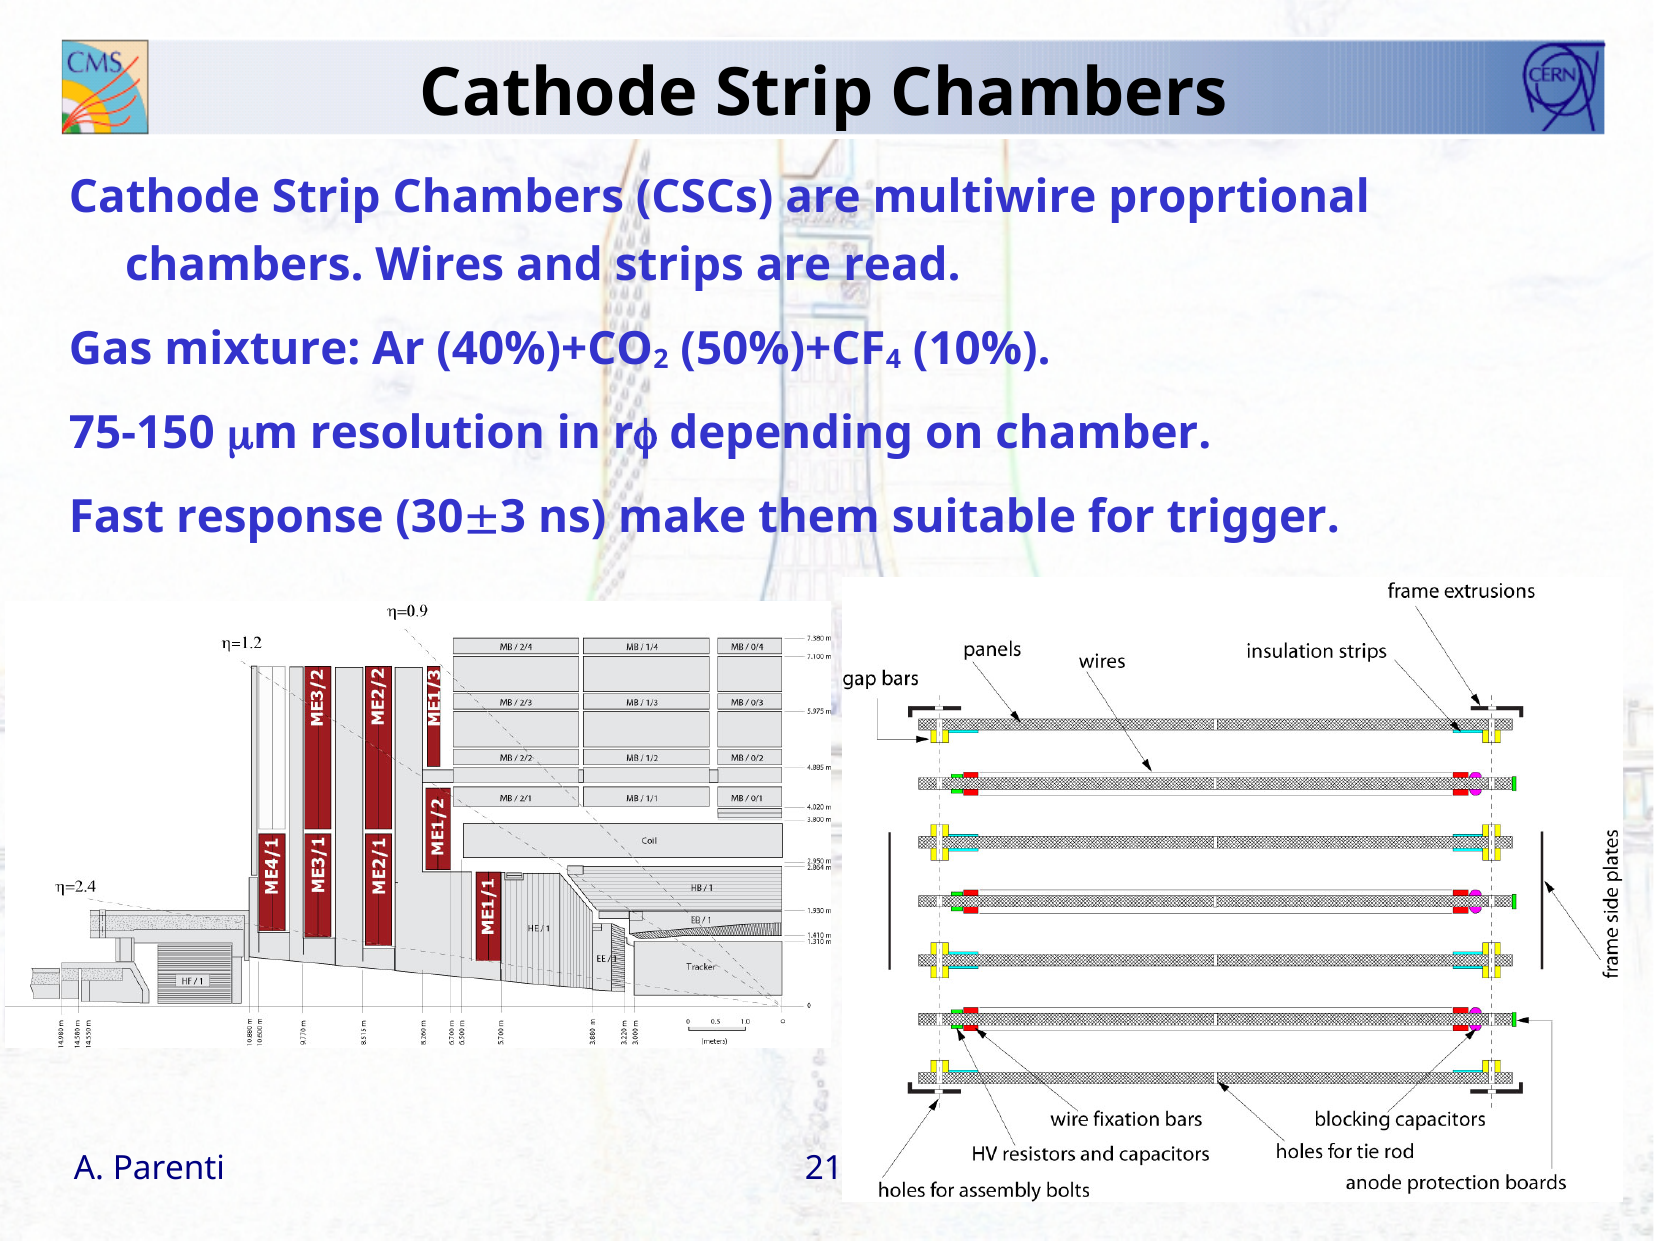

# Cathode Strip Chambers
Cathode Strip Chambers (CSCs) are multiwire proprtional chambers. Wires and strips are read.
Gas mixture: Ar (40%)+CO2 (50%)+CF4 (10%).
75-150 mm resolution in rf depending on chamber.
Fast response (303 ns) make them suitable for trigger.